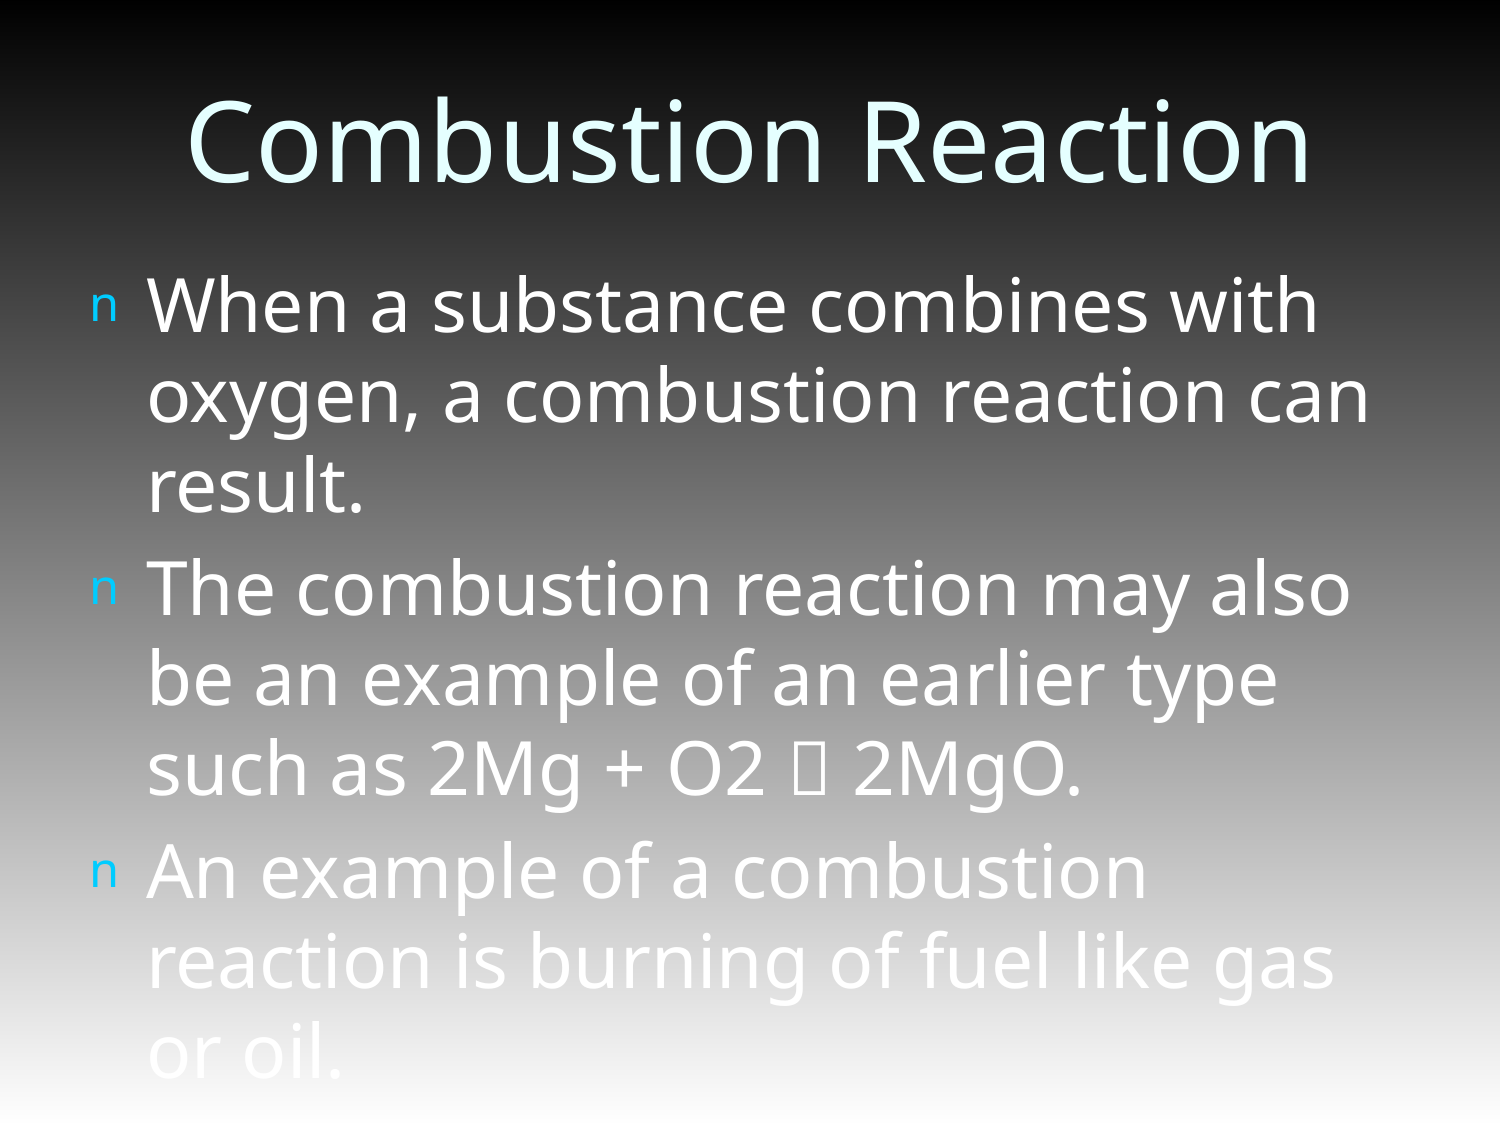

# Combustion Reaction
When a substance combines with oxygen, a combustion reaction can result.
The combustion reaction may also be an example of an earlier type such as 2Mg + O2  2MgO.
An example of a combustion reaction is burning of fuel like gas or oil.